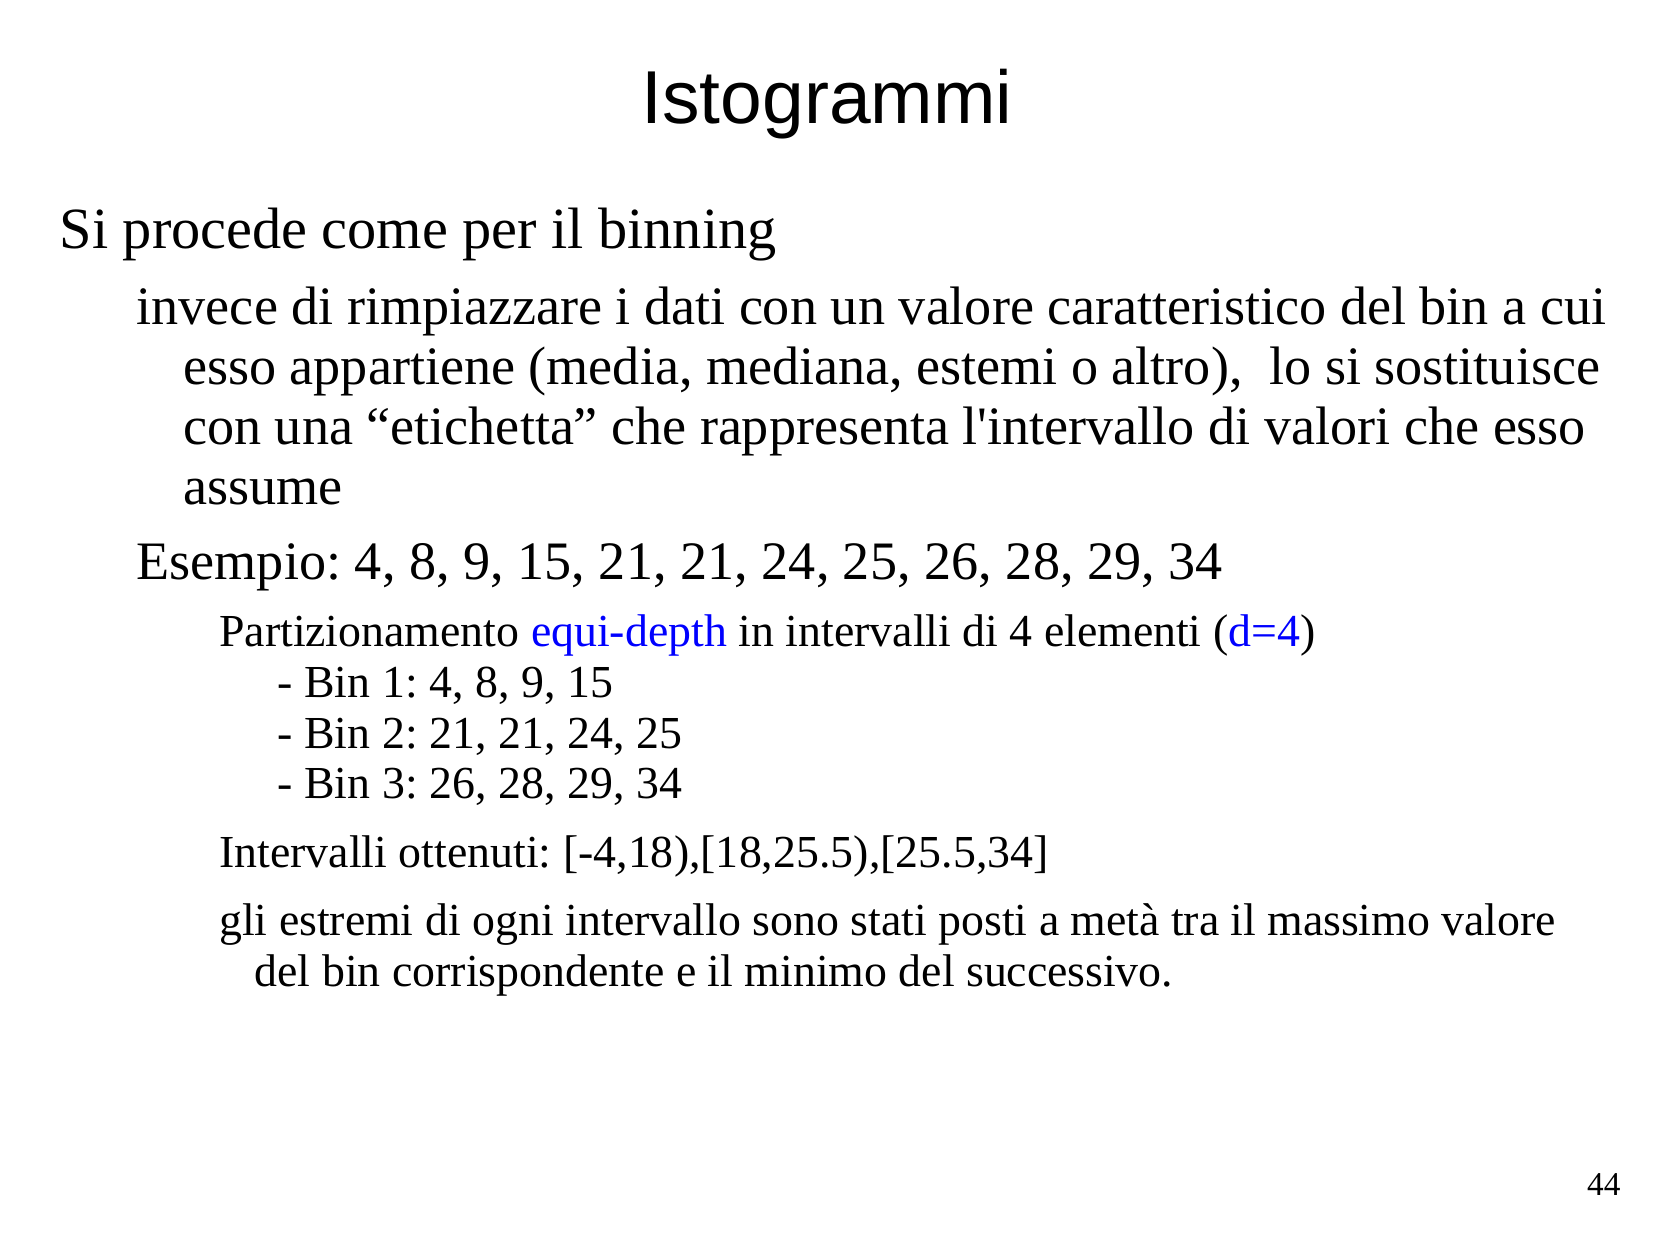

# Istogrammi
Si procede come per il binning
invece di rimpiazzare i dati con un valore caratteristico del bin a cui esso appartiene (media, mediana, estemi o altro), lo si sostituisce con una “etichetta” che rappresenta l'intervallo di valori che esso assume
Esempio: 4, 8, 9, 15, 21, 21, 24, 25, 26, 28, 29, 34
Partizionamento equi-depth in intervalli di 4 elementi (d=4)
 - Bin 1: 4, 8, 9, 15
 - Bin 2: 21, 21, 24, 25
 - Bin 3: 26, 28, 29, 34
Intervalli ottenuti: [-4,18),[18,25.5),[25.5,34]
gli estremi di ogni intervallo sono stati posti a metà tra il massimo valore del bin corrispondente e il minimo del successivo.